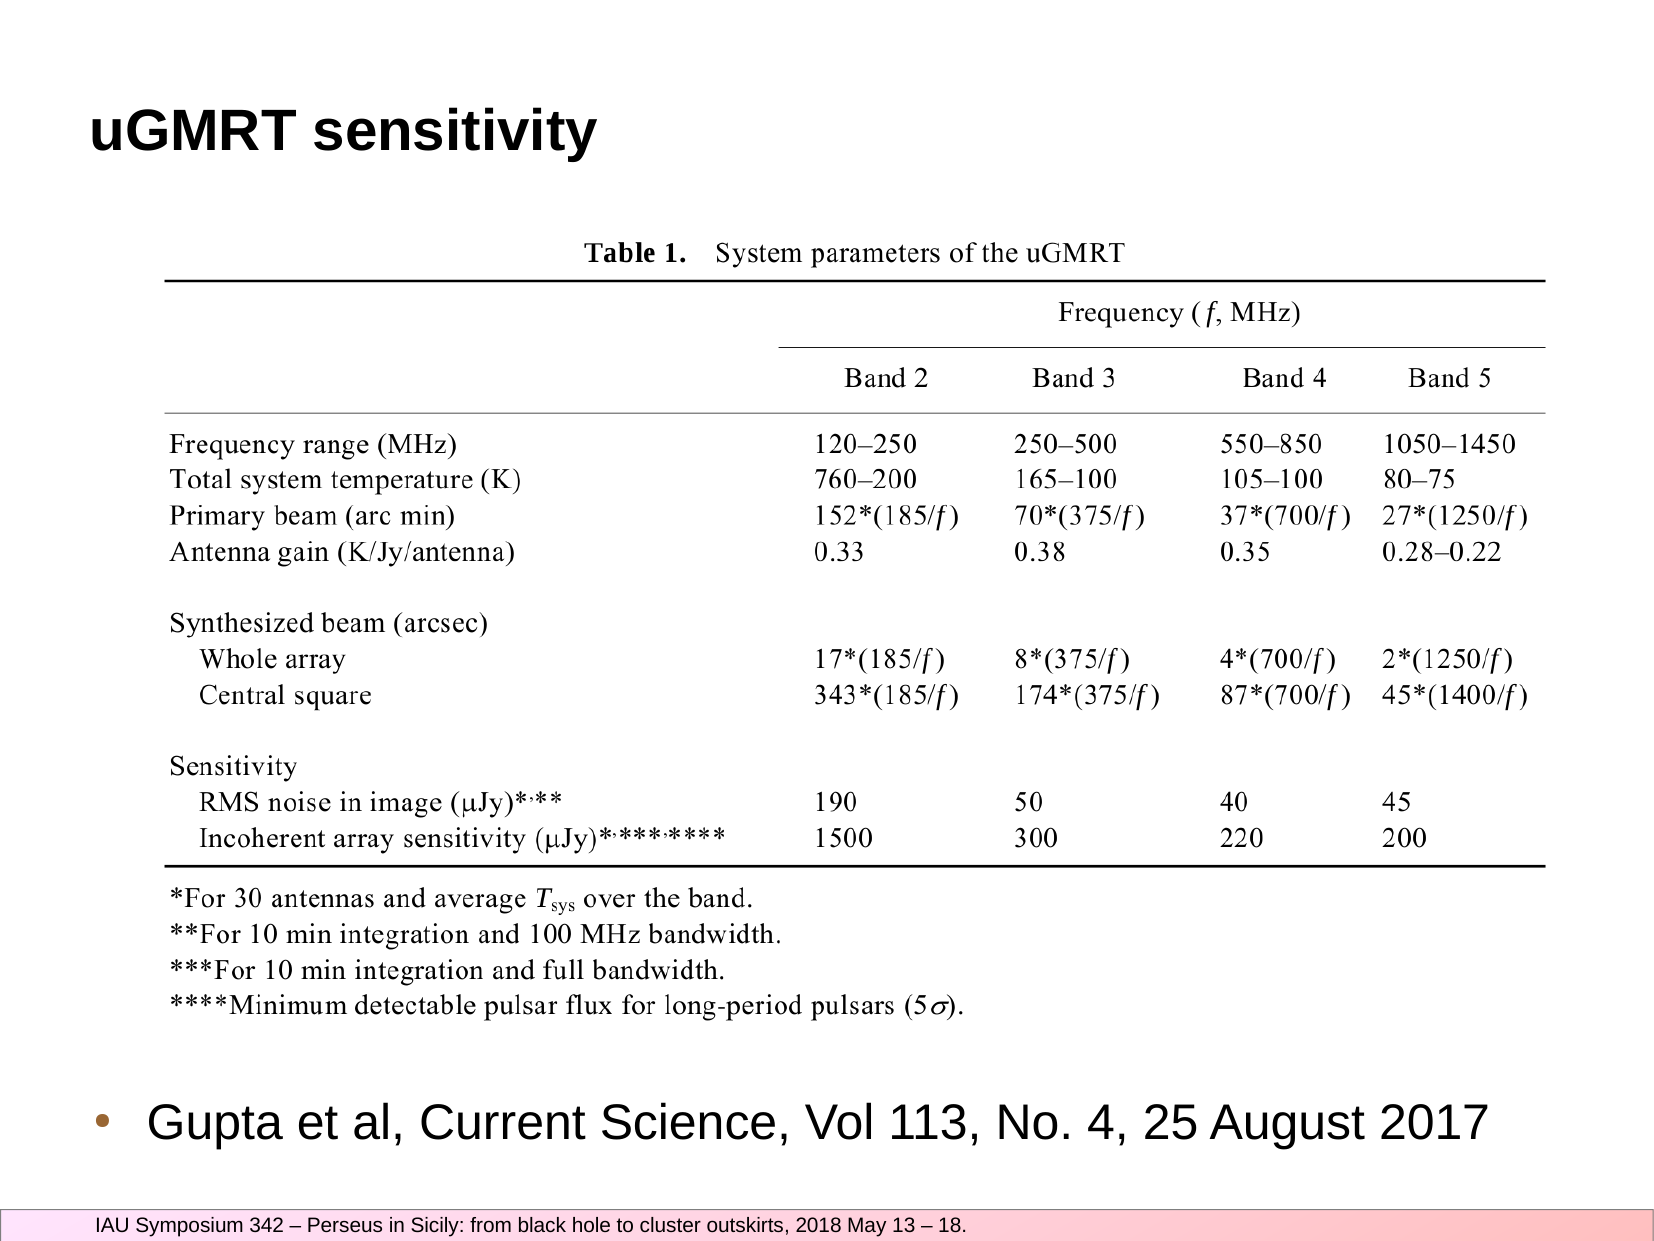

uGMRT sensitivity
Gupta et al, Current Science, Vol 113, No. 4, 25 August 2017